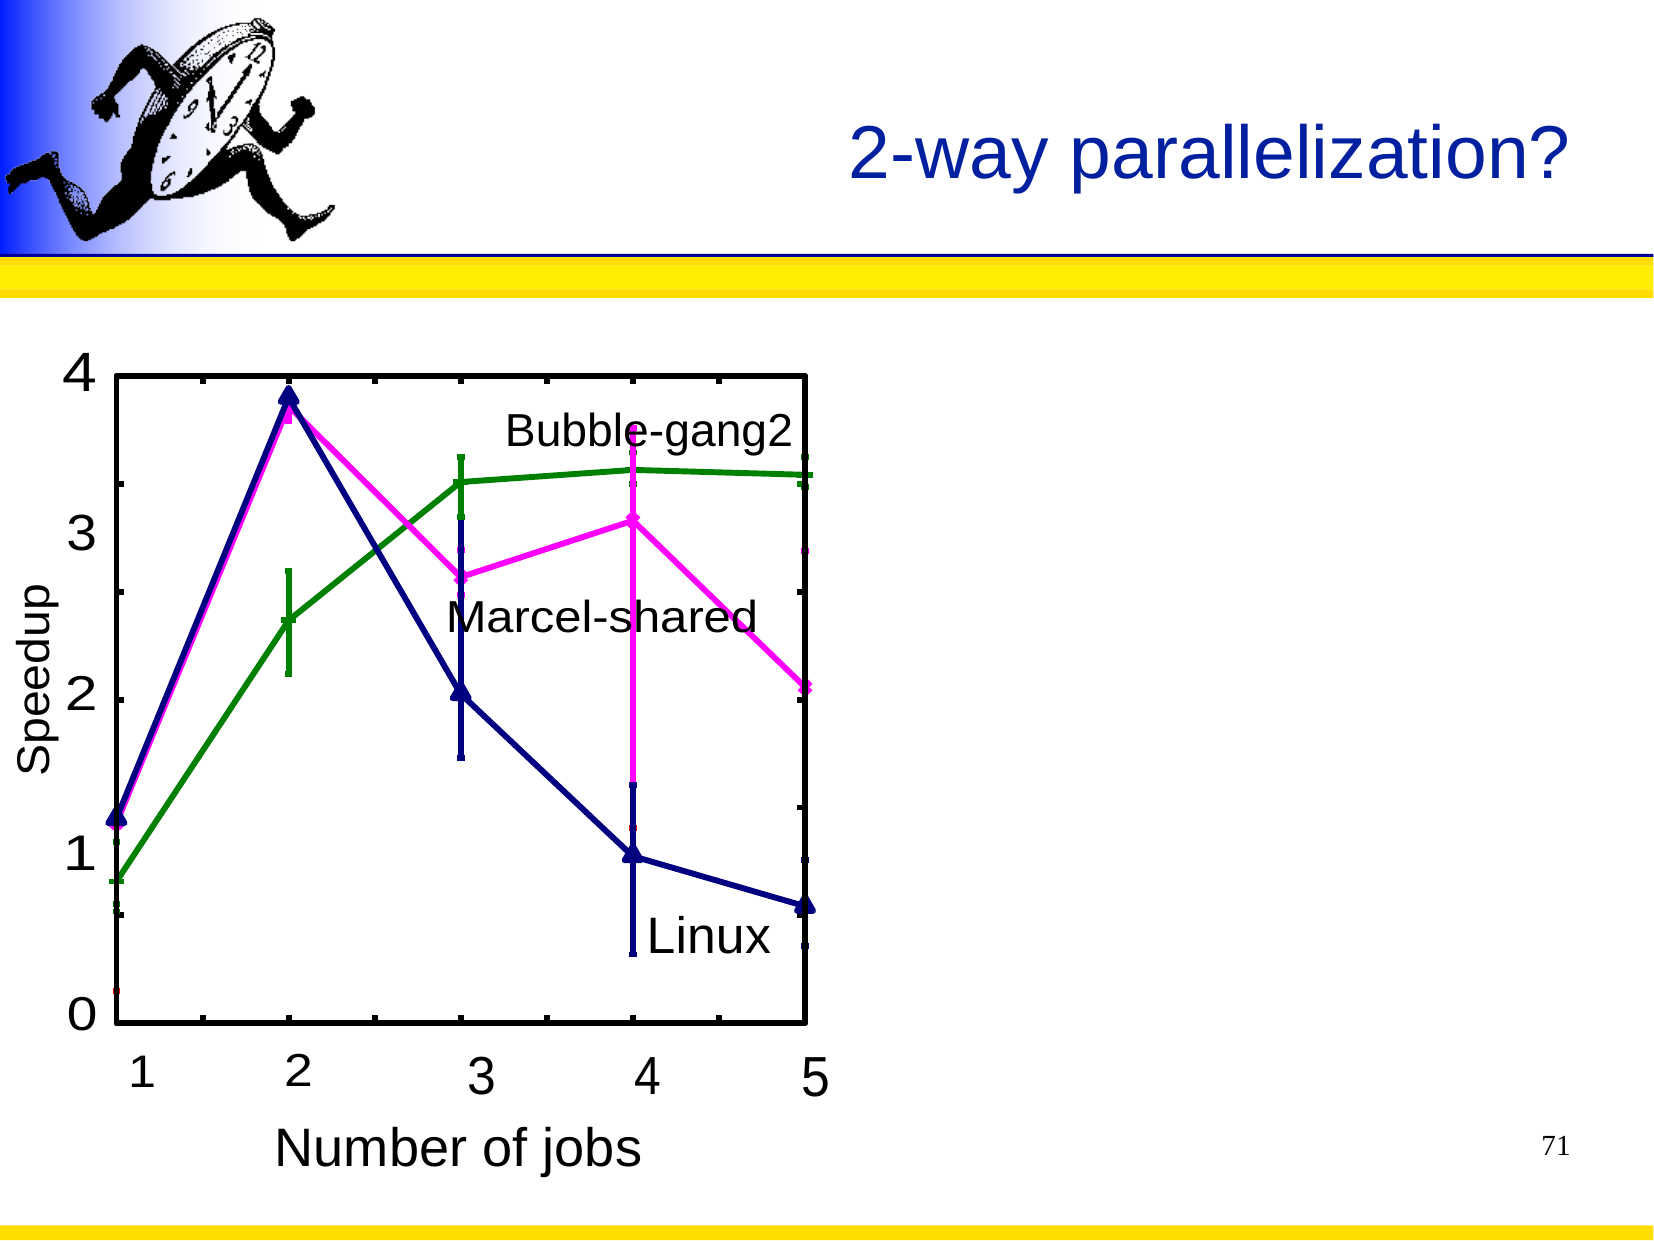

# 2-way parallelization?
 4
Bubble-gang2
 3
Marcel-shared
Speedup
 2
 1
Linux
 0
 2
 1
 3
 4
 5
Number of jobs
Nombre de jobs
71